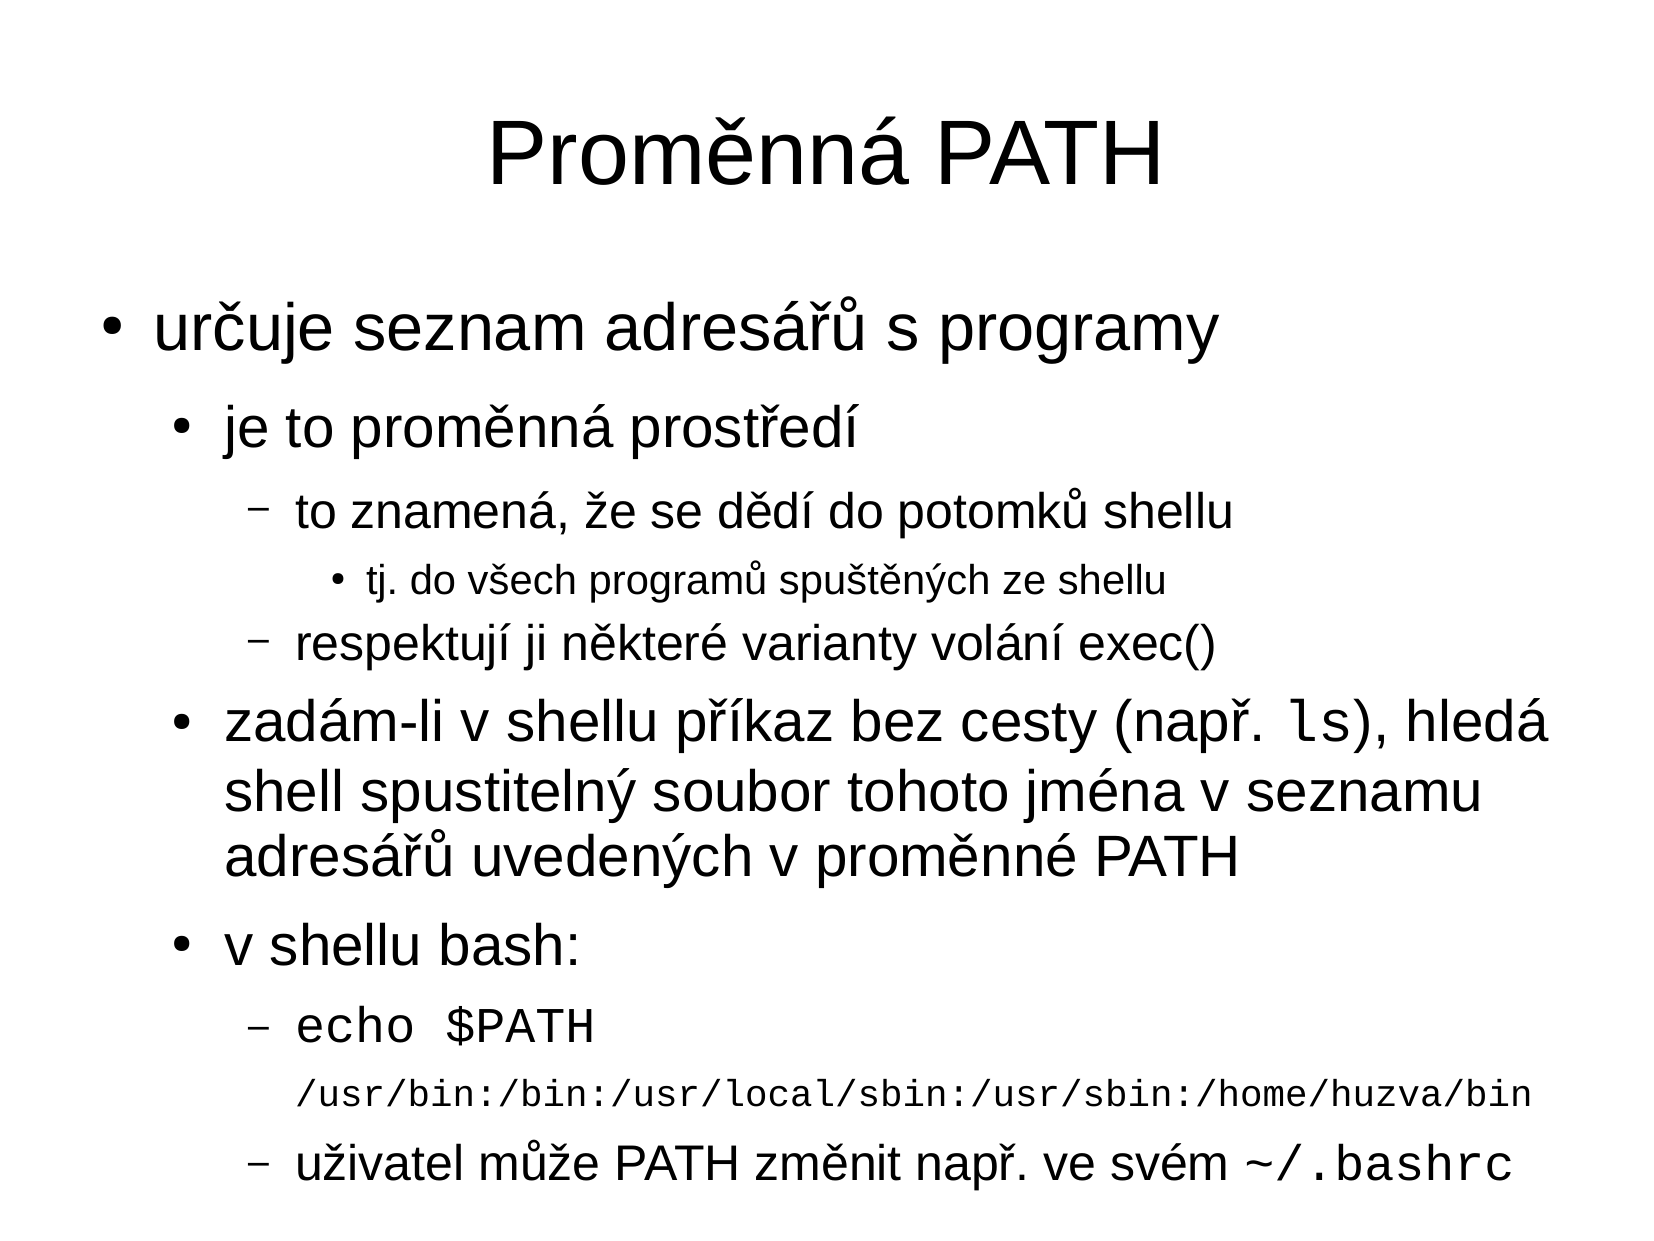

# Proměnná PATH
určuje seznam adresářů s programy
je to proměnná prostředí
to znamená, že se dědí do potomků shellu
tj. do všech programů spuštěných ze shellu
respektují ji některé varianty volání exec()
zadám-li v shellu příkaz bez cesty (např. ls), hledá shell spustitelný soubor tohoto jména v seznamu adresářů uvedených v proměnné PATH
v shellu bash:
echo $PATH
/usr/bin:/bin:/usr/local/sbin:/usr/sbin:/home/huzva/bin
uživatel může PATH změnit např. ve svém ~/.bashrc